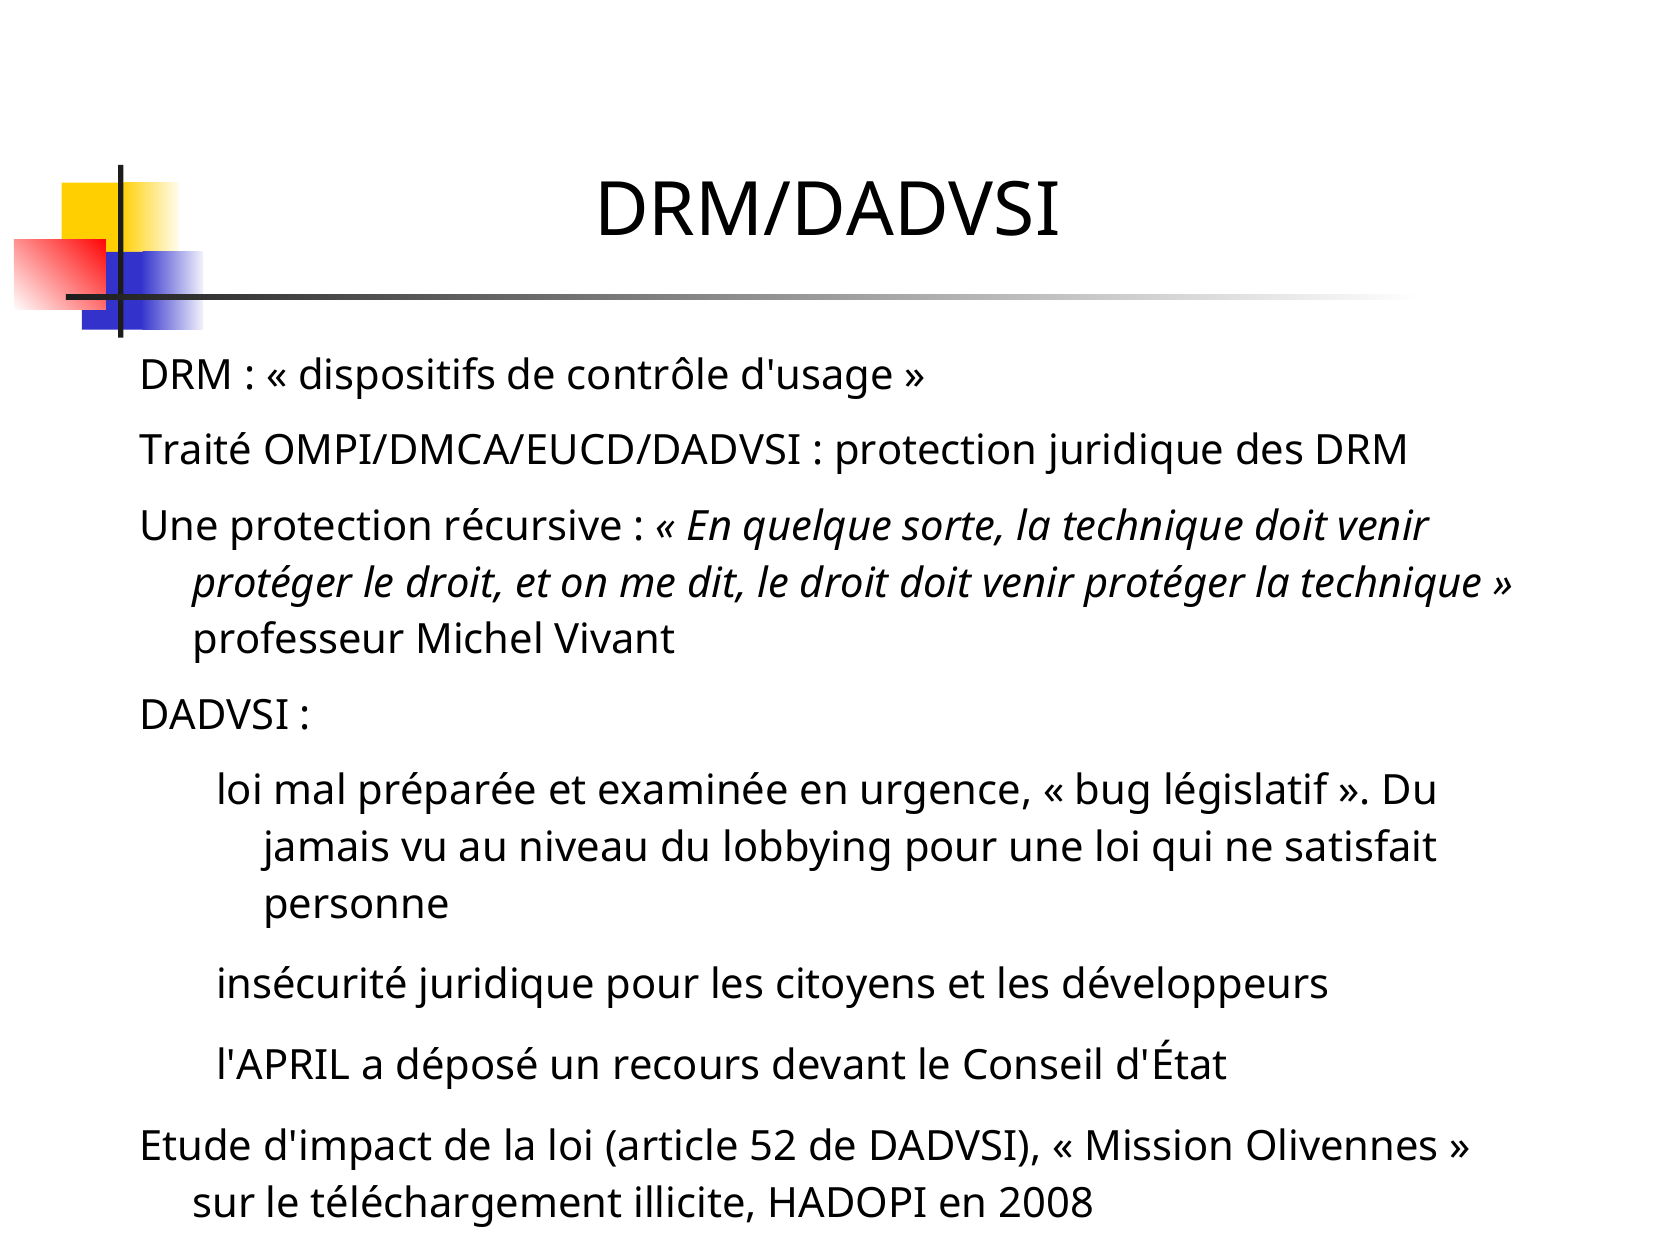

# DRM/DADVSI
DRM : « dispositifs de contrôle d'usage »
Traité OMPI/DMCA/EUCD/DADVSI : protection juridique des DRM
Une protection récursive : « En quelque sorte, la technique doit venir protéger le droit, et on me dit, le droit doit venir protéger la technique » professeur Michel Vivant
DADVSI :
loi mal préparée et examinée en urgence, « bug législatif ». Du jamais vu au niveau du lobbying pour une loi qui ne satisfait personne
insécurité juridique pour les citoyens et les développeurs
l'APRIL a déposé un recours devant le Conseil d'État
Etude d'impact de la loi (article 52 de DADVSI), « Mission Olivennes » sur le téléchargement illicite, HADOPI en 2008